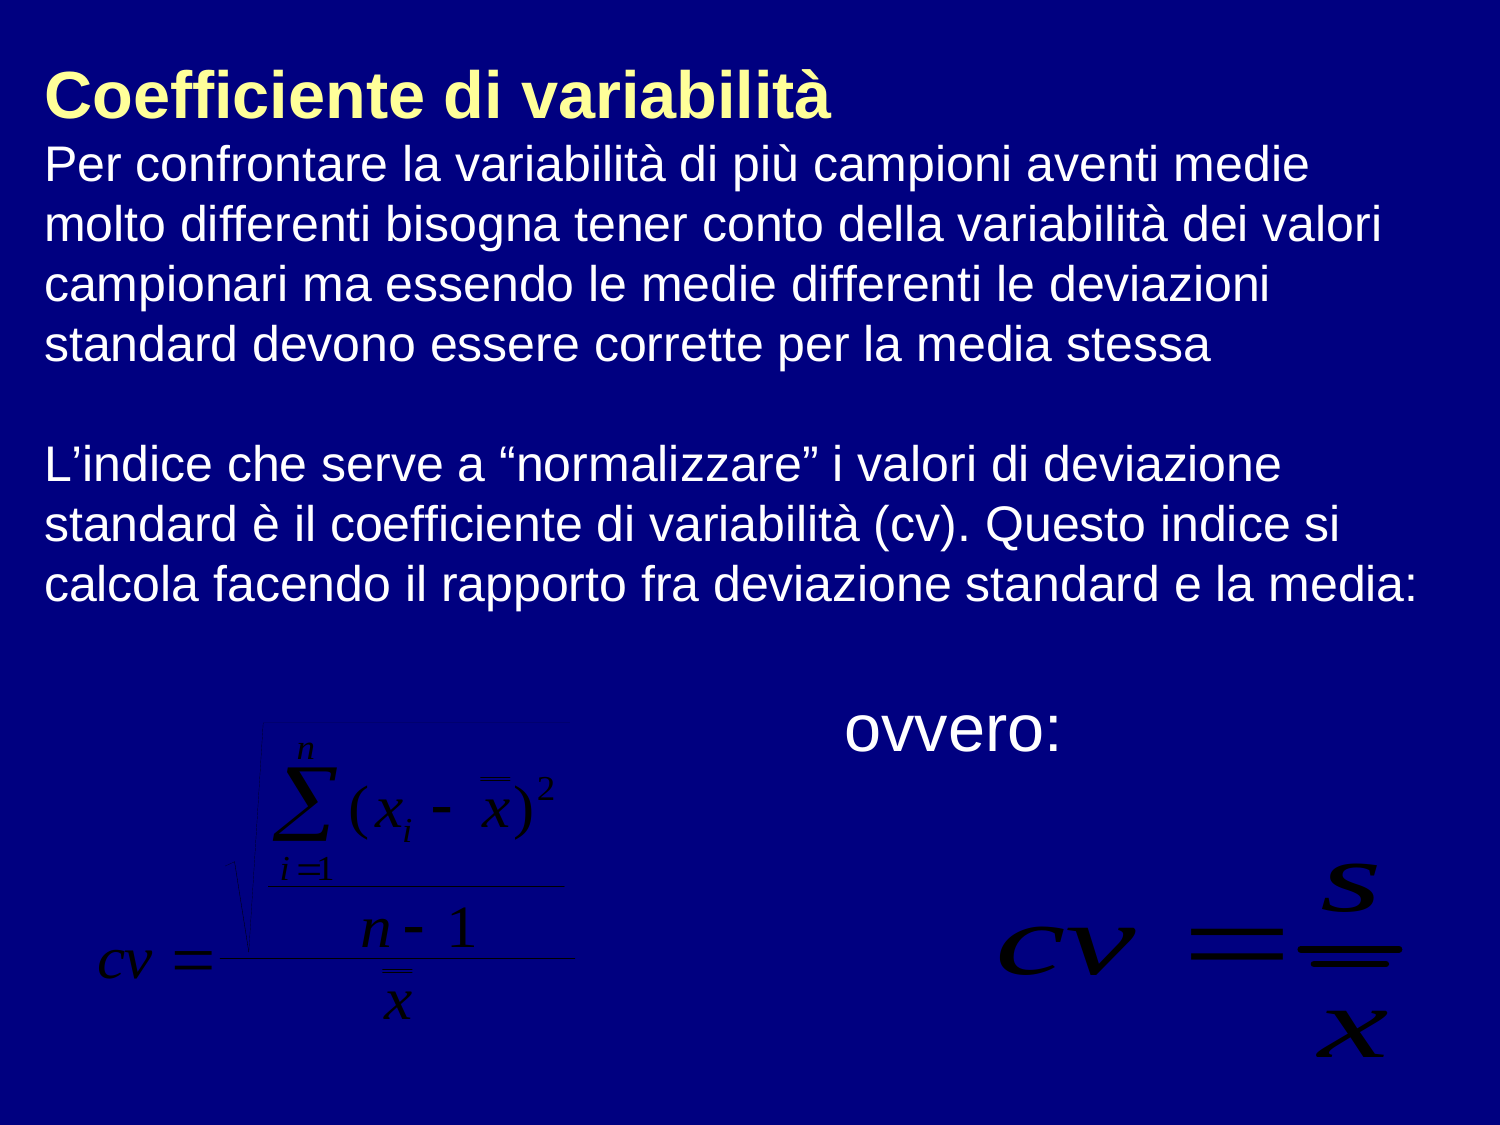

Coefficiente di variabilità
Per confrontare la variabilità di più campioni aventi medie molto differenti bisogna tener conto della variabilità dei valori campionari ma essendo le medie differenti le deviazioni standard devono essere corrette per la media stessa
L’indice che serve a “normalizzare” i valori di deviazione standard è il coefficiente di variabilità (cv). Questo indice si calcola facendo il rapporto fra deviazione standard e la media:
 	ovvero: